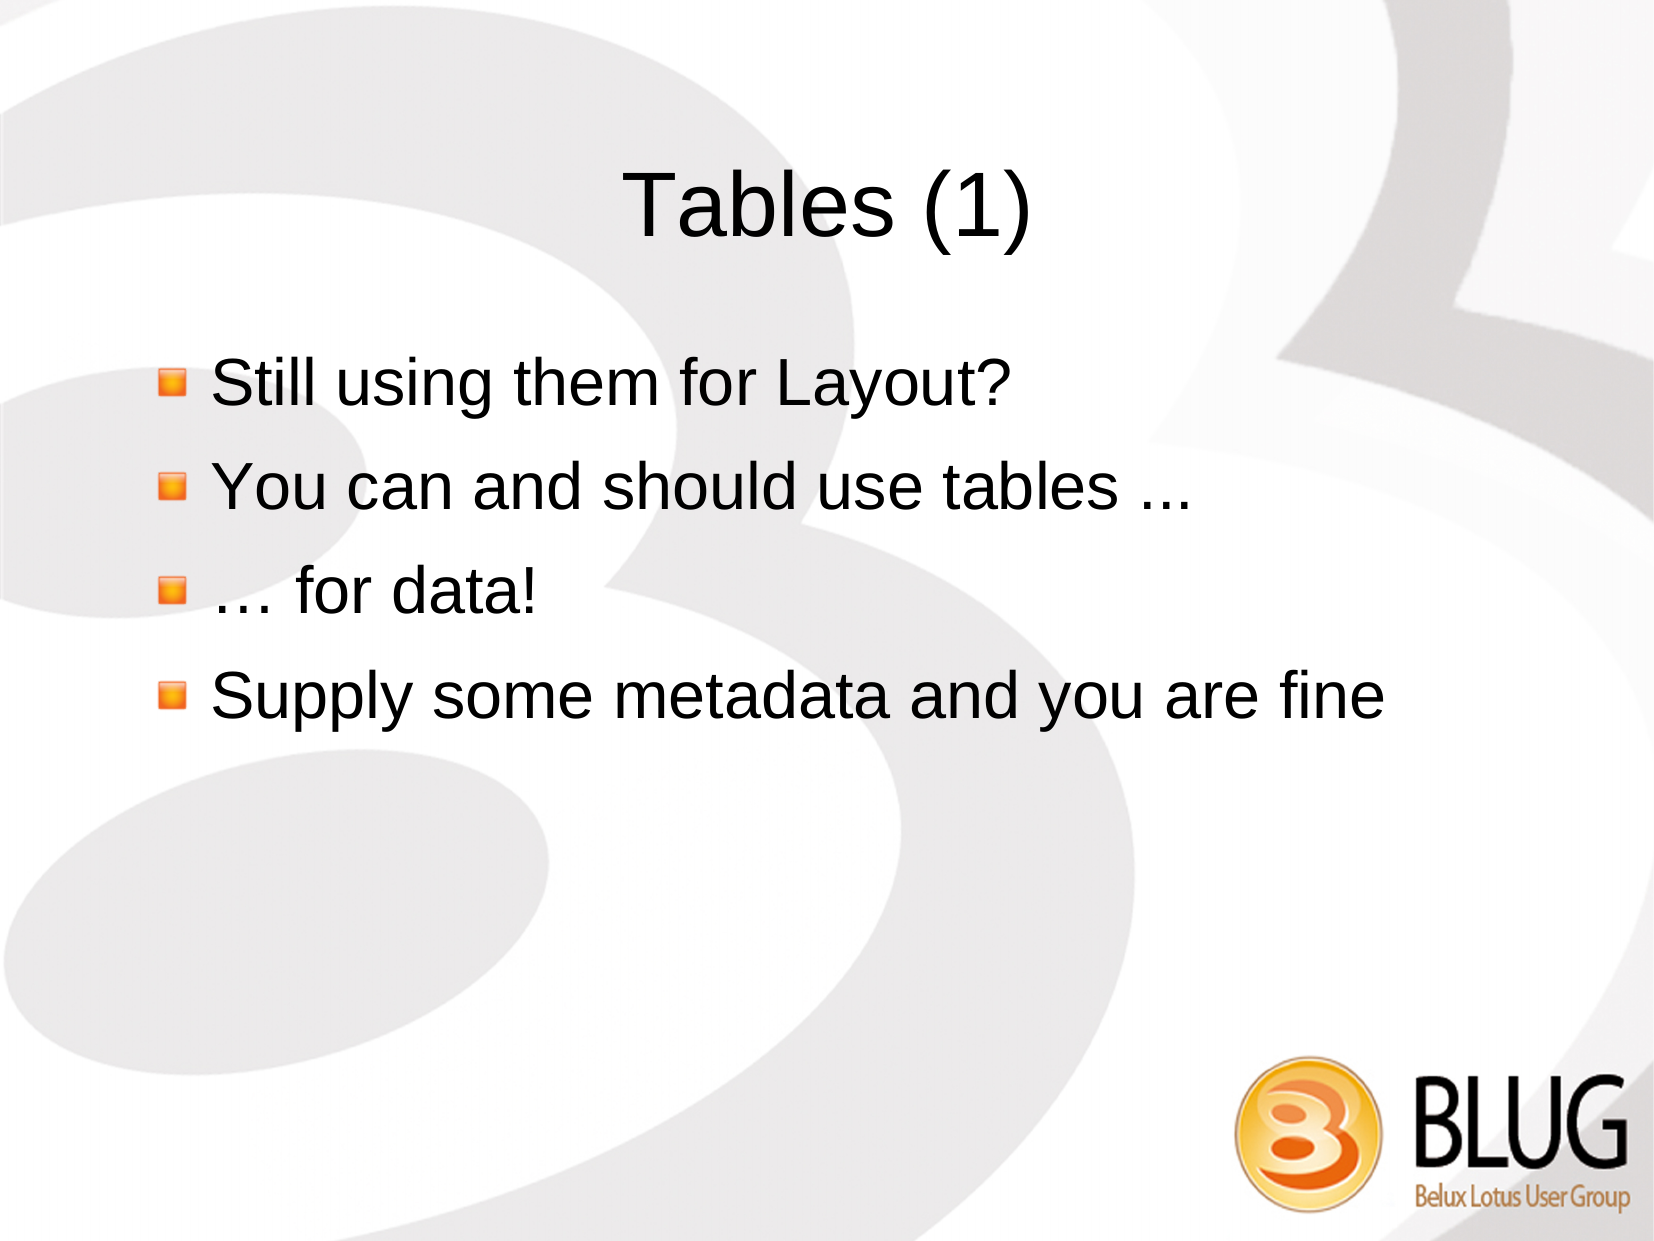

# Tables (1)
Still using them for Layout?
You can and should use tables ...
… for data!
Supply some metadata and you are fine